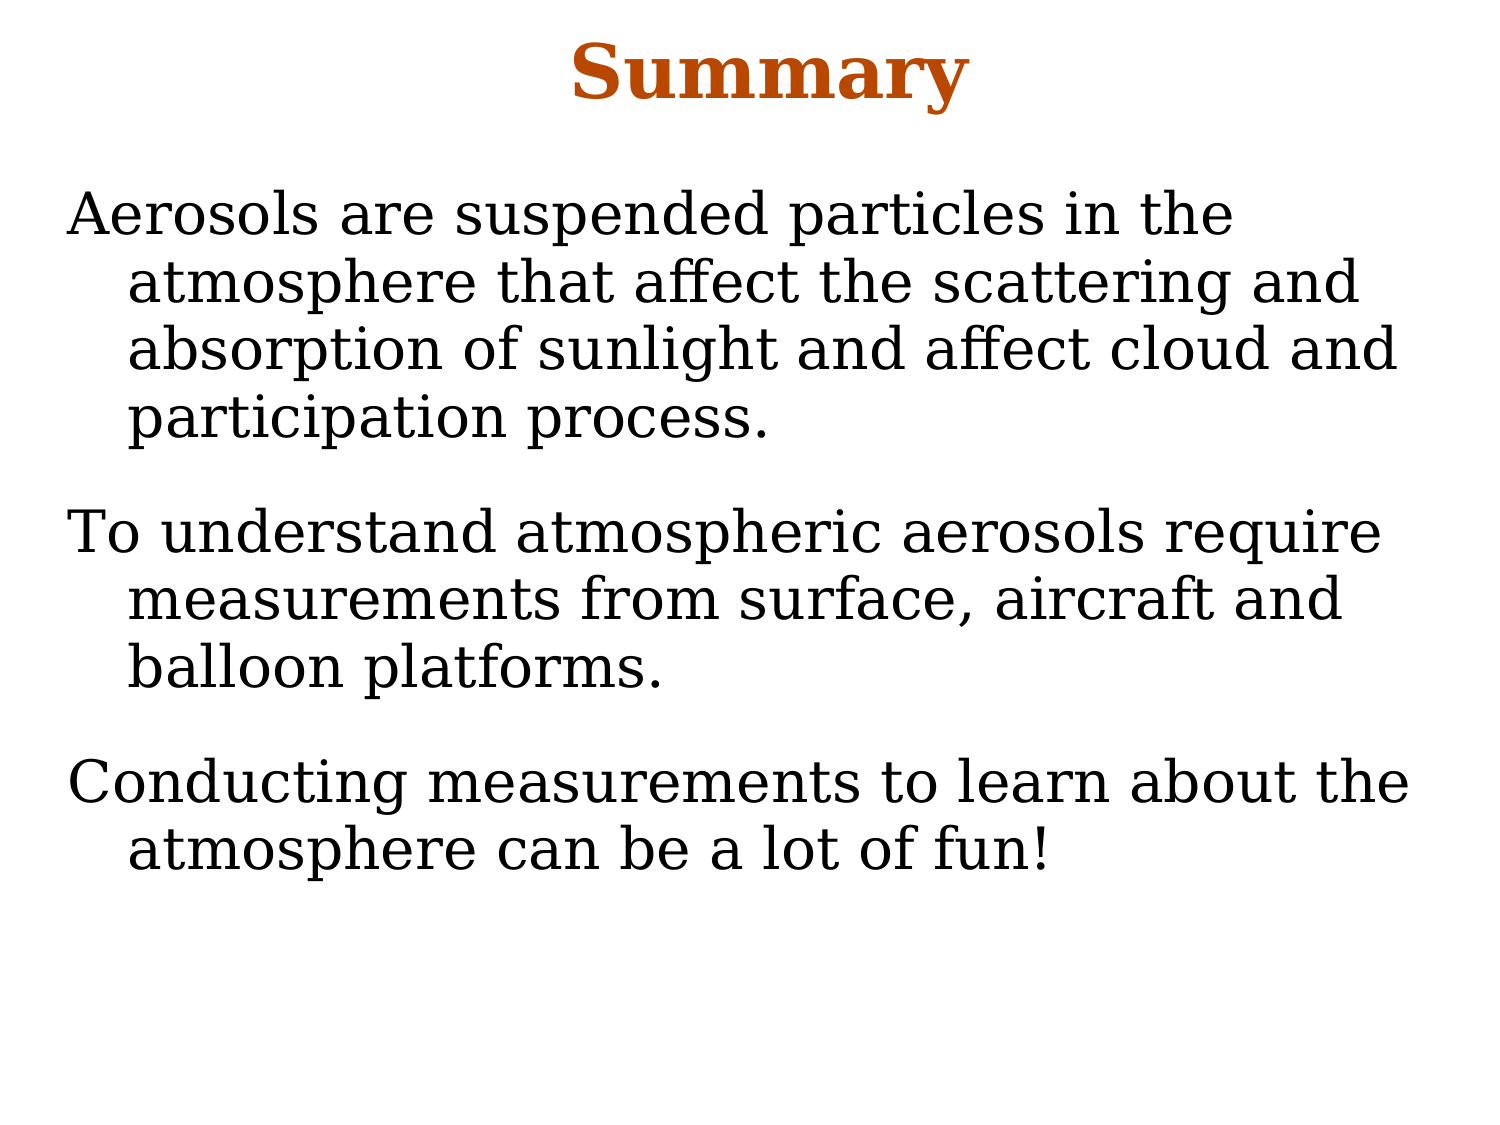

Summary
Aerosols are suspended particles in the atmosphere that affect the scattering and absorption of sunlight and affect cloud and participation process.
To understand atmospheric aerosols require measurements from surface, aircraft and balloon platforms.
Conducting measurements to learn about the atmosphere can be a lot of fun!